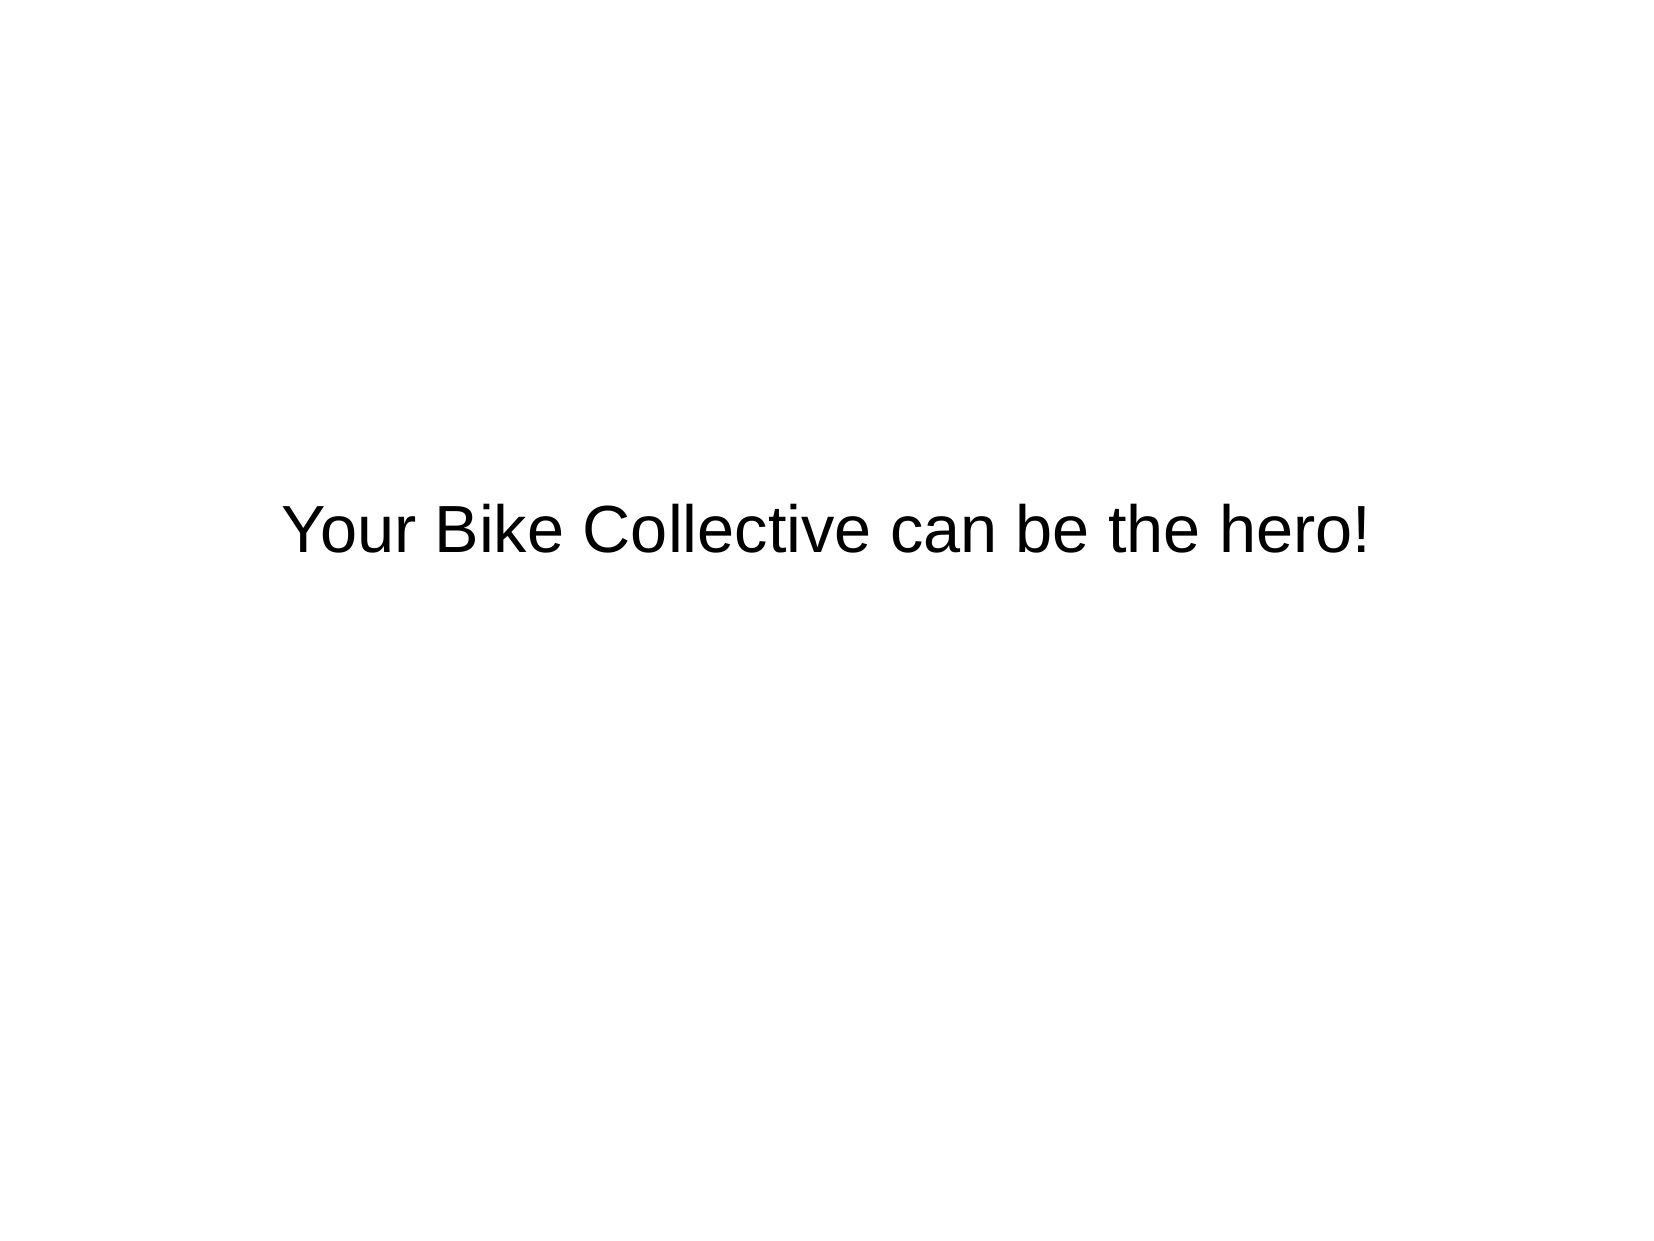

# Your Bike Collective can be the hero!